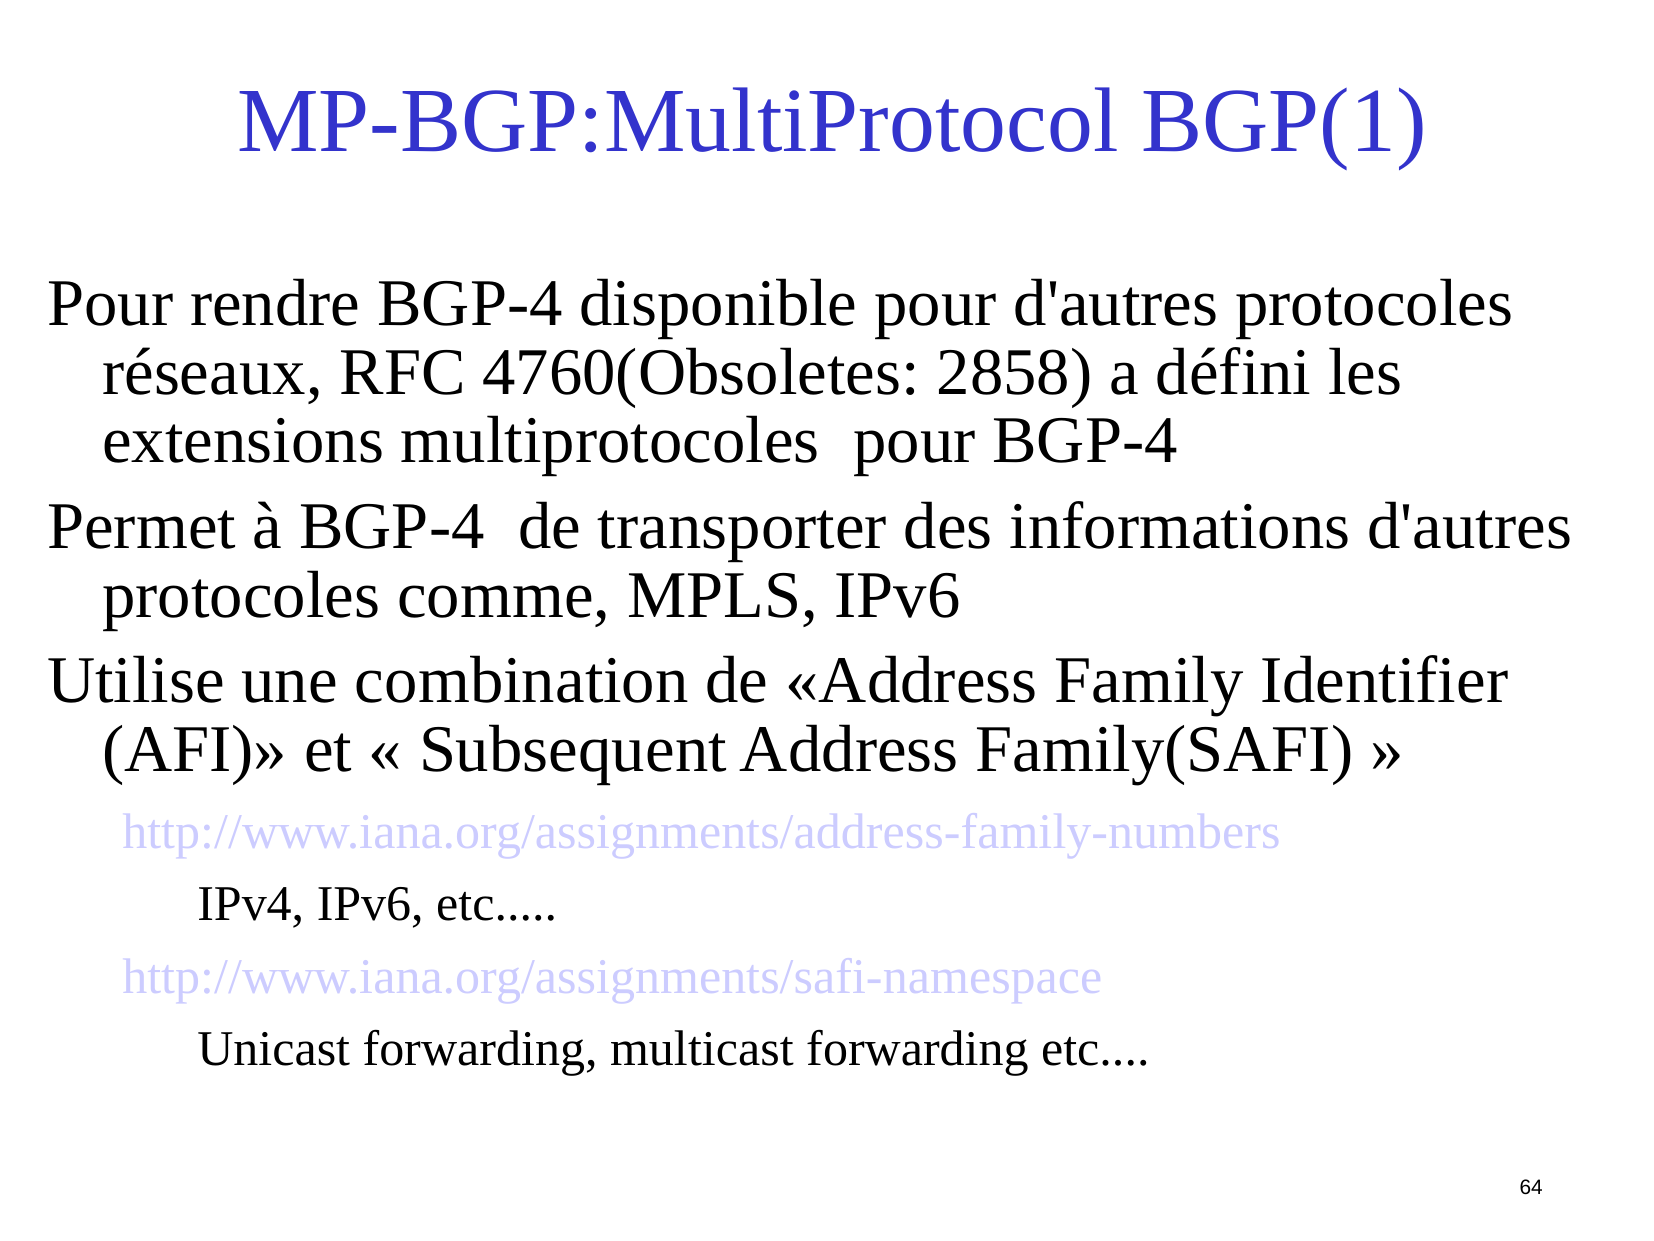

# MP-BGP:MultiProtocol BGP(1)‏
Pour rendre BGP-4 disponible pour d'autres protocoles réseaux, RFC 4760(Obsoletes: 2858) a défini les extensions multiprotocoles pour BGP-4
Permet à BGP-4 de transporter des informations d'autres protocoles comme, MPLS, IPv6
Utilise une combination de «Address Family Identifier (AFI)» et « Subsequent Address Family(SAFI) »
http://www.iana.org/assignments/address-family-numbers
IPv4, IPv6, etc.....
http://www.iana.org/assignments/safi-namespace
Unicast forwarding, multicast forwarding etc....